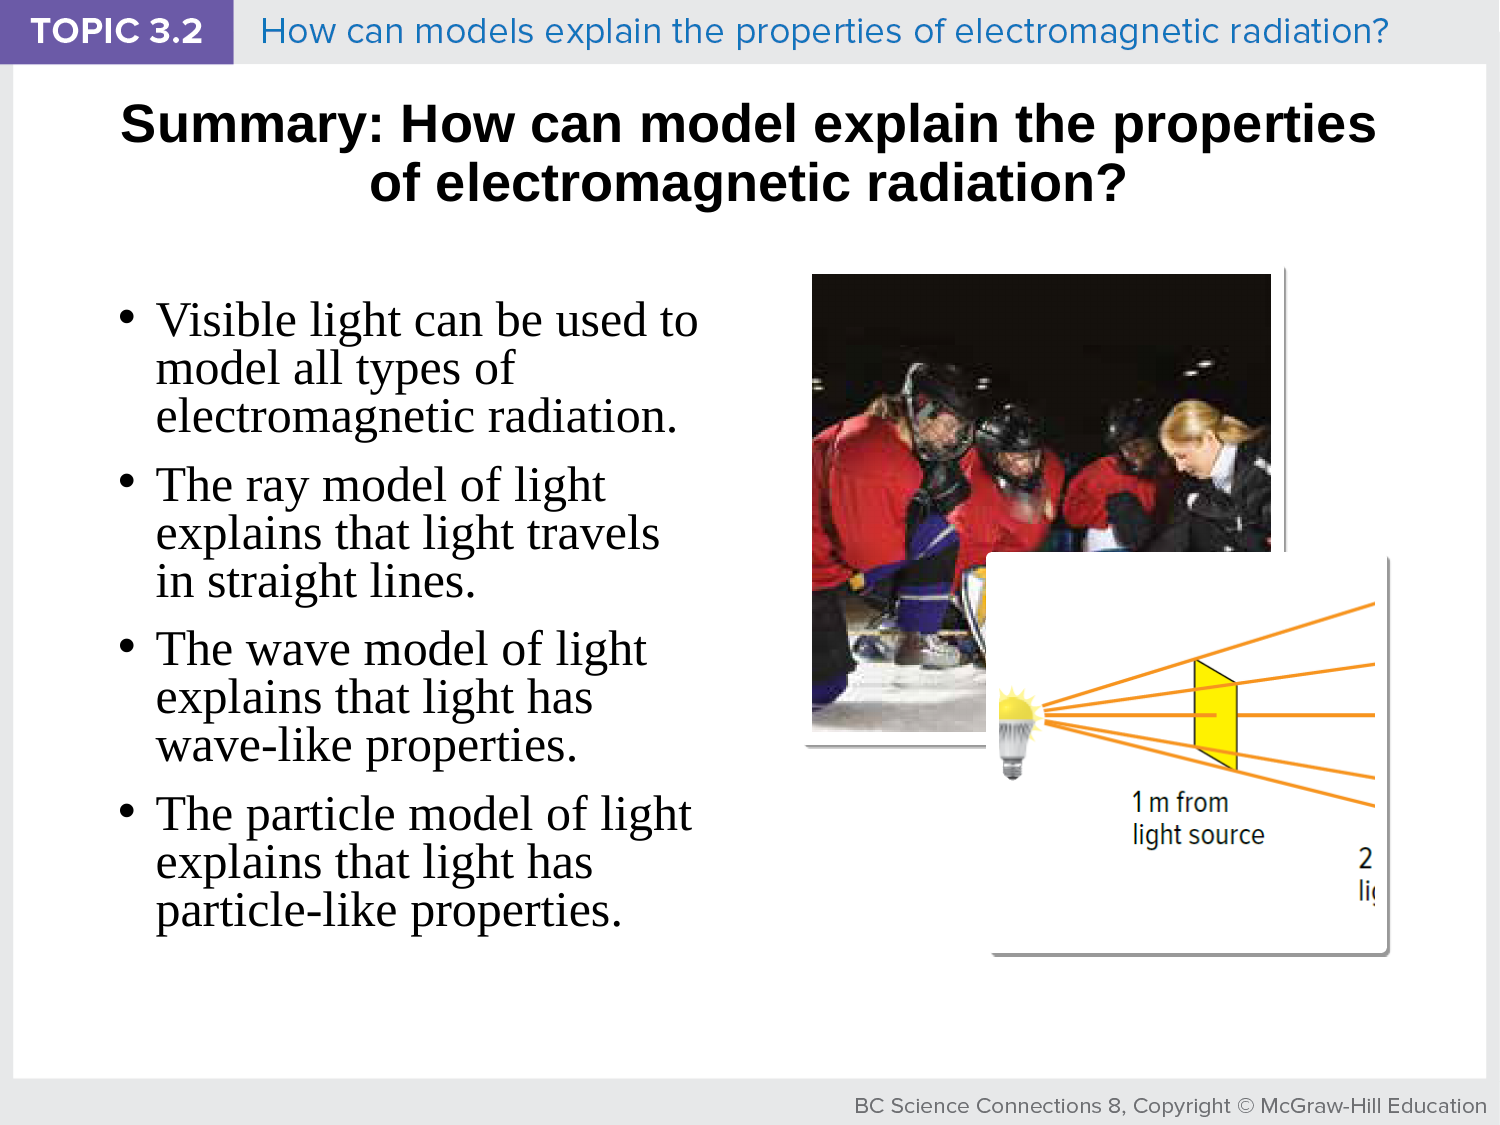

# Summary: How can model explain the properties of electromagnetic radiation?
Visible light can be used to model all types of electromagnetic radiation.
The ray model of light explains that light travels in straight lines.
The wave model of light explains that light has wave-like properties.
The particle model of light explains that light has particle-like properties.